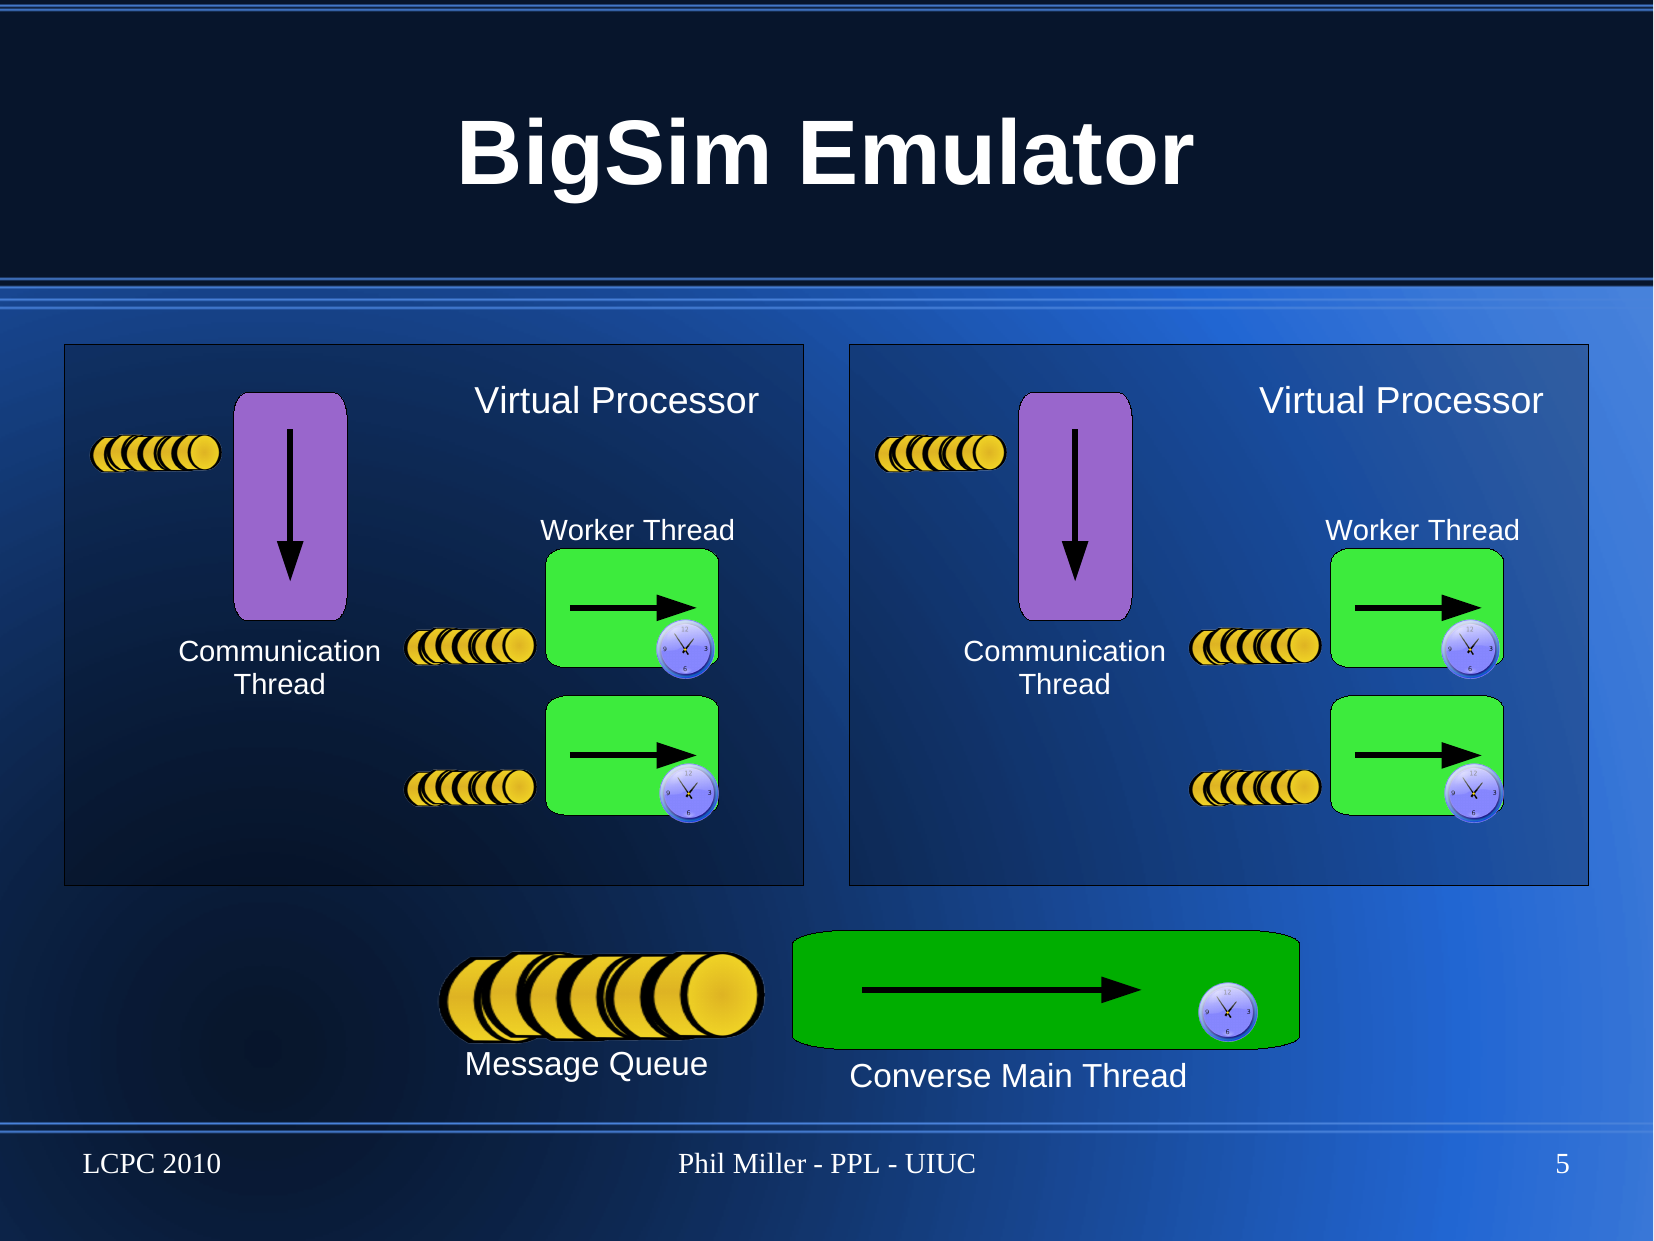

# BigSim Emulator
Virtual Processor
Virtual Processor
Communication
Thread
Communication
Thread
Worker Thread
Worker Thread
Message Queue
Converse Main Thread
LCPC 2010
Phil Miller - PPL - UIUC
5